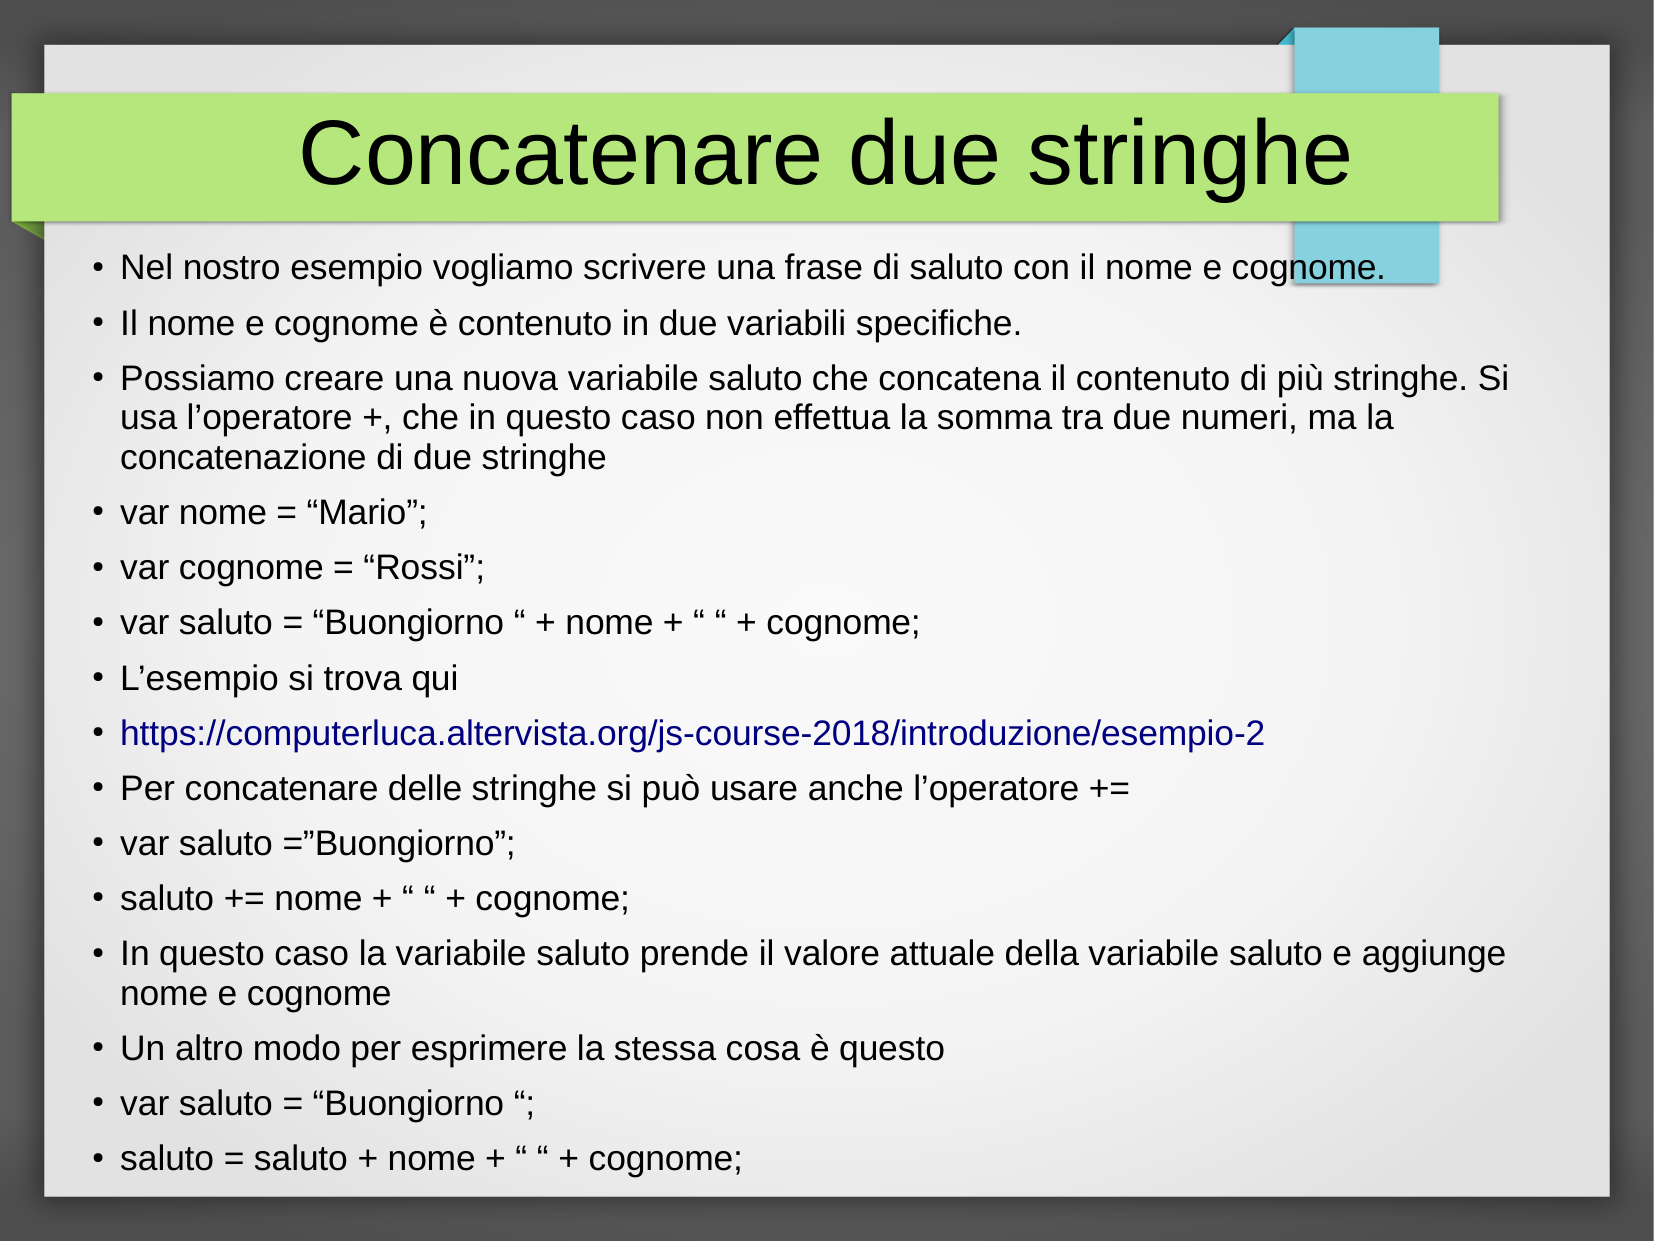

# Concatenare due stringhe
Nel nostro esempio vogliamo scrivere una frase di saluto con il nome e cognome.
Il nome e cognome è contenuto in due variabili specifiche.
Possiamo creare una nuova variabile saluto che concatena il contenuto di più stringhe. Si usa l’operatore +, che in questo caso non effettua la somma tra due numeri, ma la concatenazione di due stringhe
var nome = “Mario”;
var cognome = “Rossi”;
var saluto = “Buongiorno “ + nome + “ “ + cognome;
L’esempio si trova qui
https://computerluca.altervista.org/js-course-2018/introduzione/esempio-2
Per concatenare delle stringhe si può usare anche l’operatore +=
var saluto =”Buongiorno”;
saluto += nome + “ “ + cognome;
In questo caso la variabile saluto prende il valore attuale della variabile saluto e aggiunge nome e cognome
Un altro modo per esprimere la stessa cosa è questo
var saluto = “Buongiorno “;
saluto = saluto + nome + “ “ + cognome;